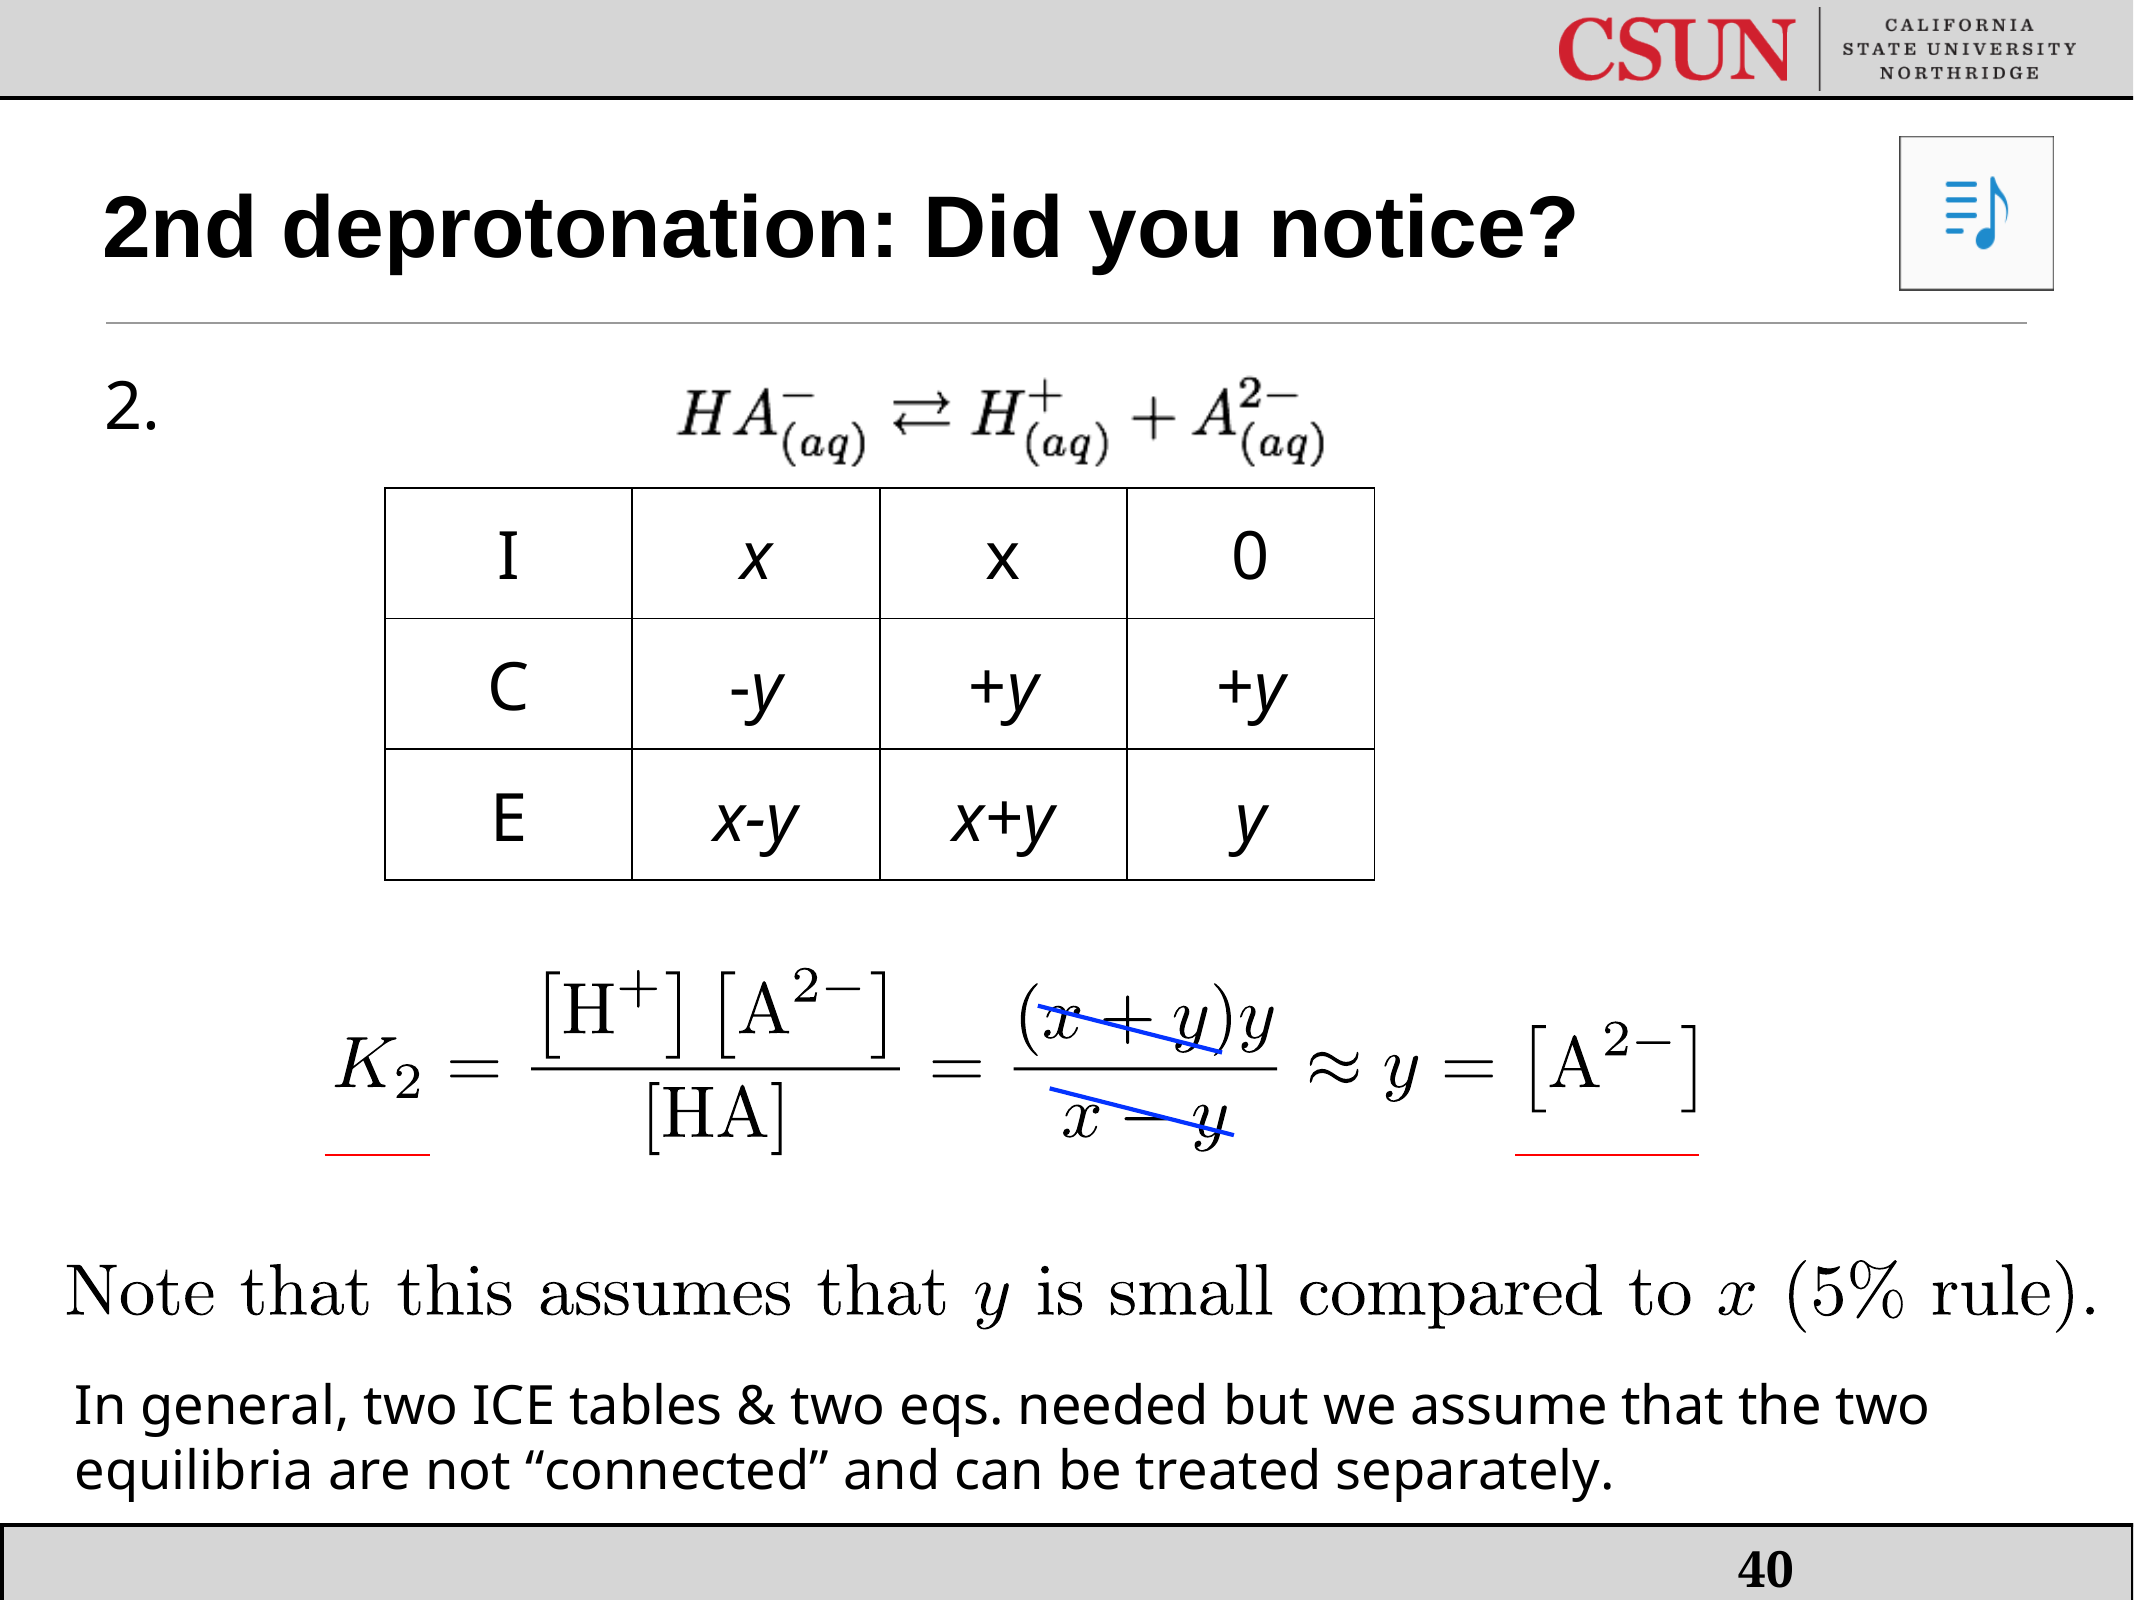

# 2nd deprotonation: Did you notice?
2.
| I | x | x | 0 |
| --- | --- | --- | --- |
| C | -y | +y | +y |
| E | x-y | x+y | y |
In general, two ICE tables & two eqs. needed but we assume that the two
equilibria are not “connected” and can be treated separately.
40